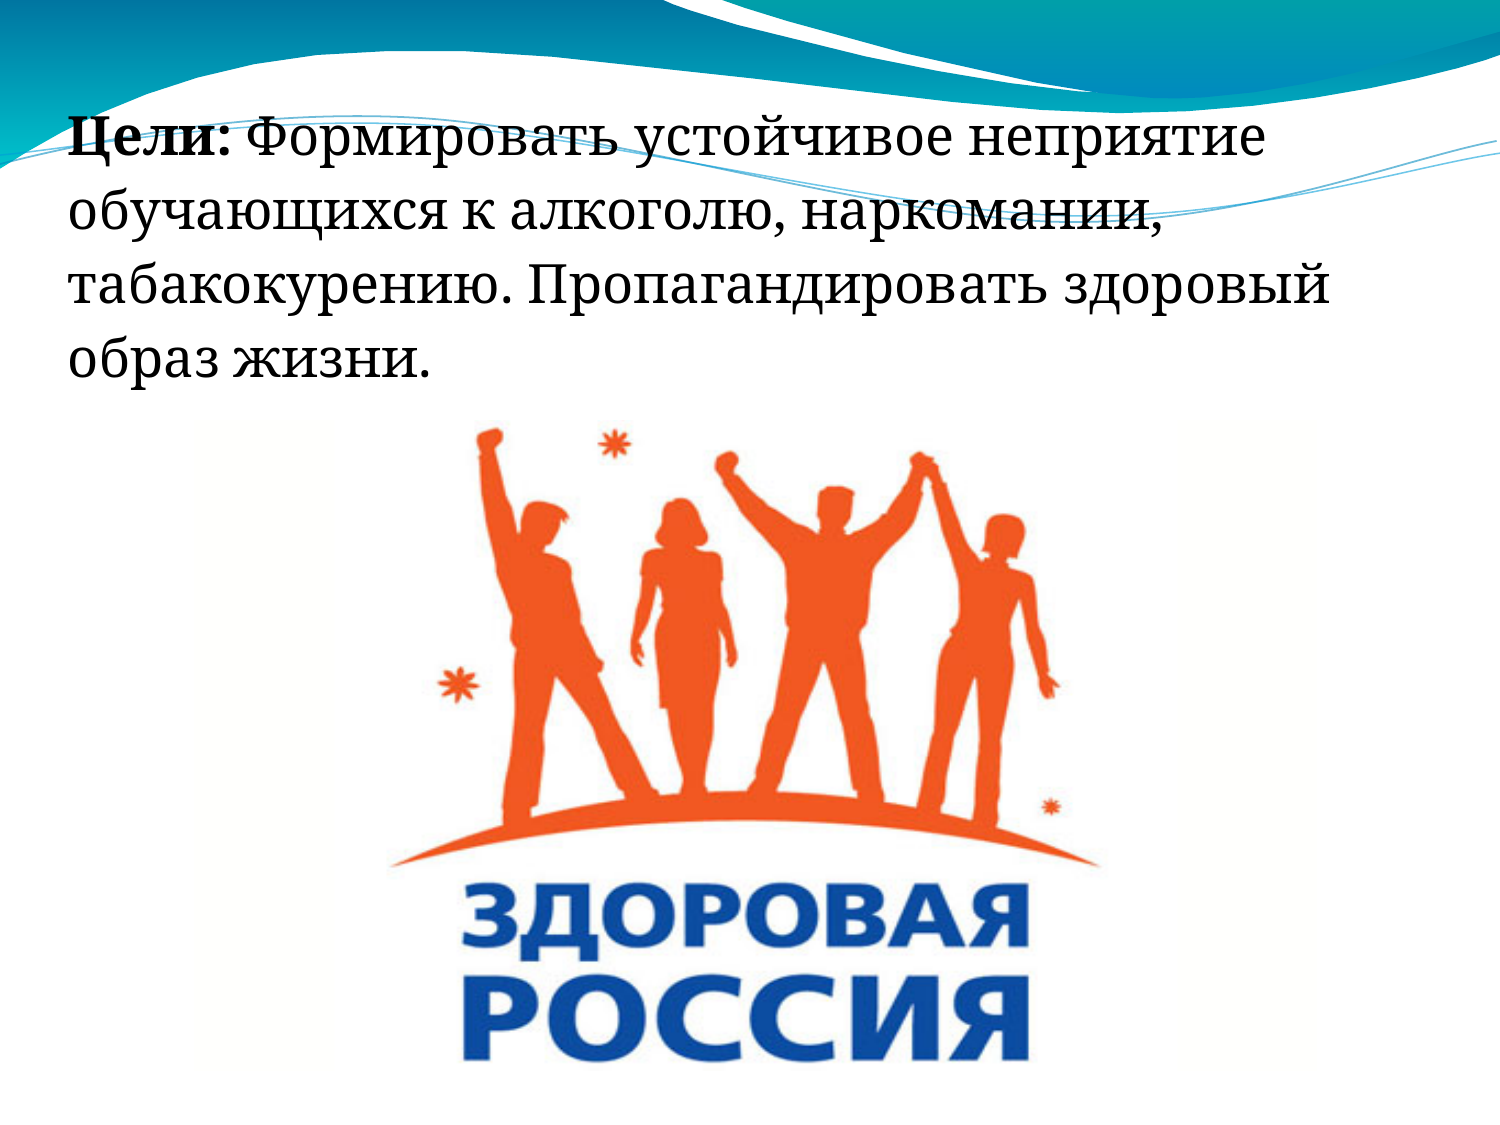

# Цели: Формировать устойчивое неприятие обучающихся к алкоголю, наркомании, табакокурению. Пропагандировать здоровый образ жизни.